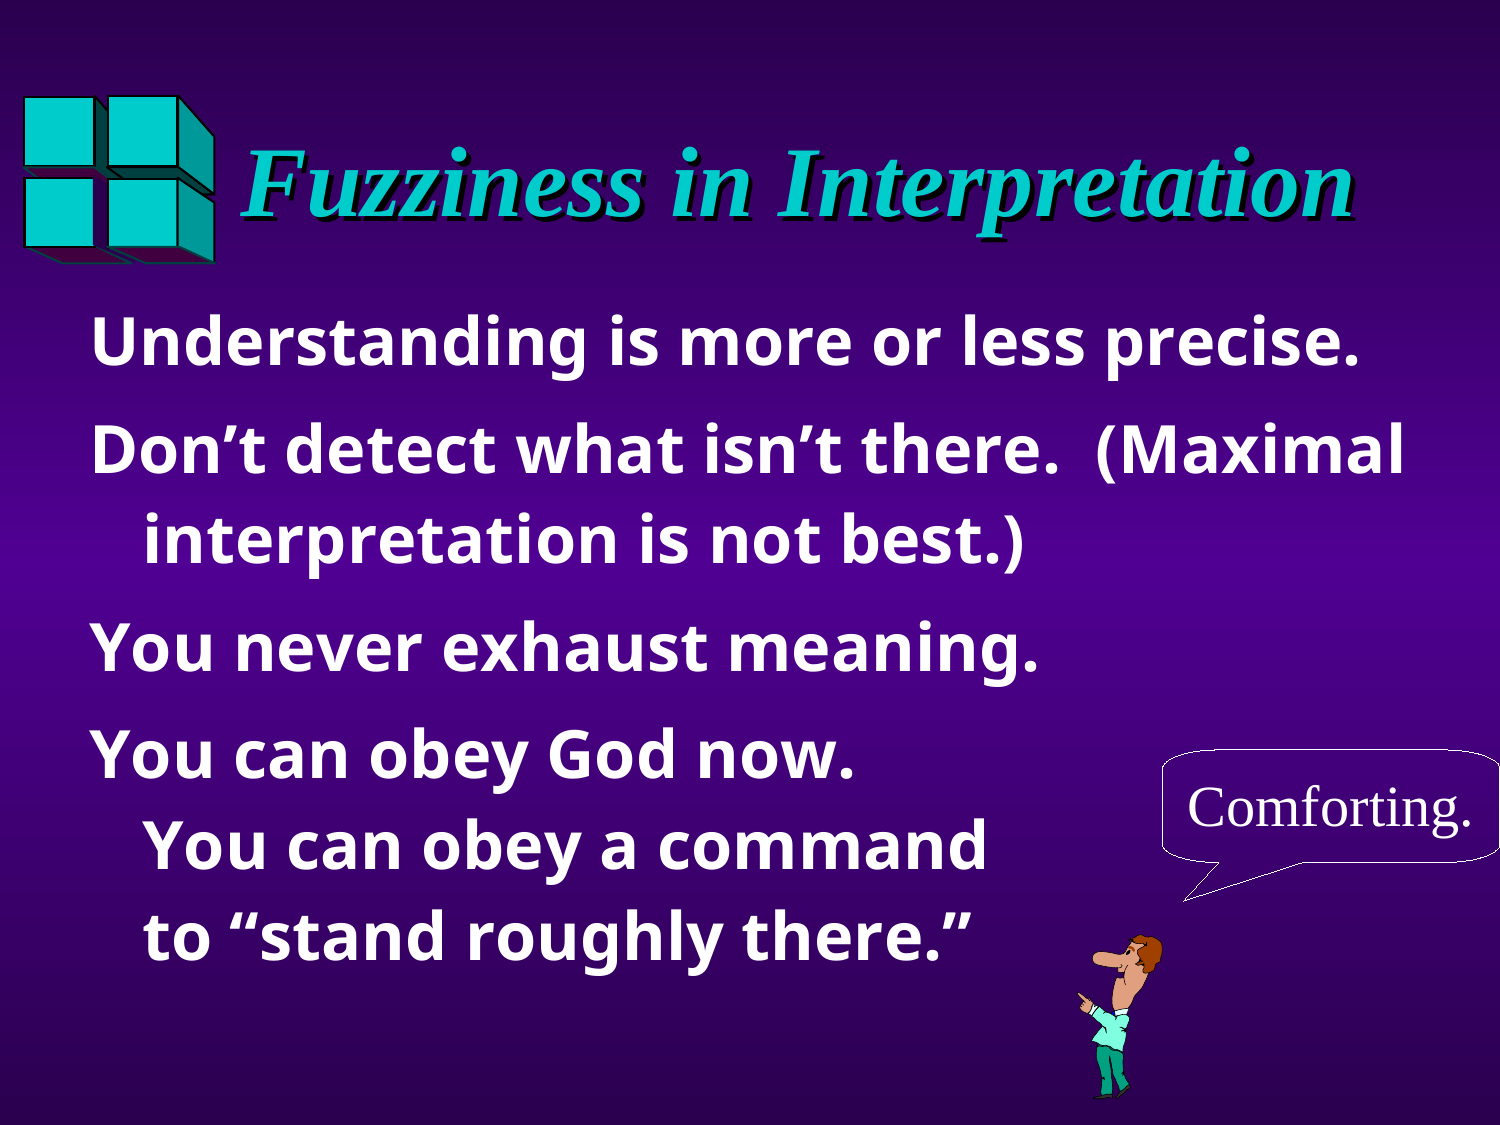

# Fuzziness in Interpretation
Understanding is more or less precise.
Don’t detect what isn’t there. (Maximal interpretation is not best.)
You never exhaust meaning.
You can obey God now.
You can obey a command
to “stand roughly there.”
Comforting.